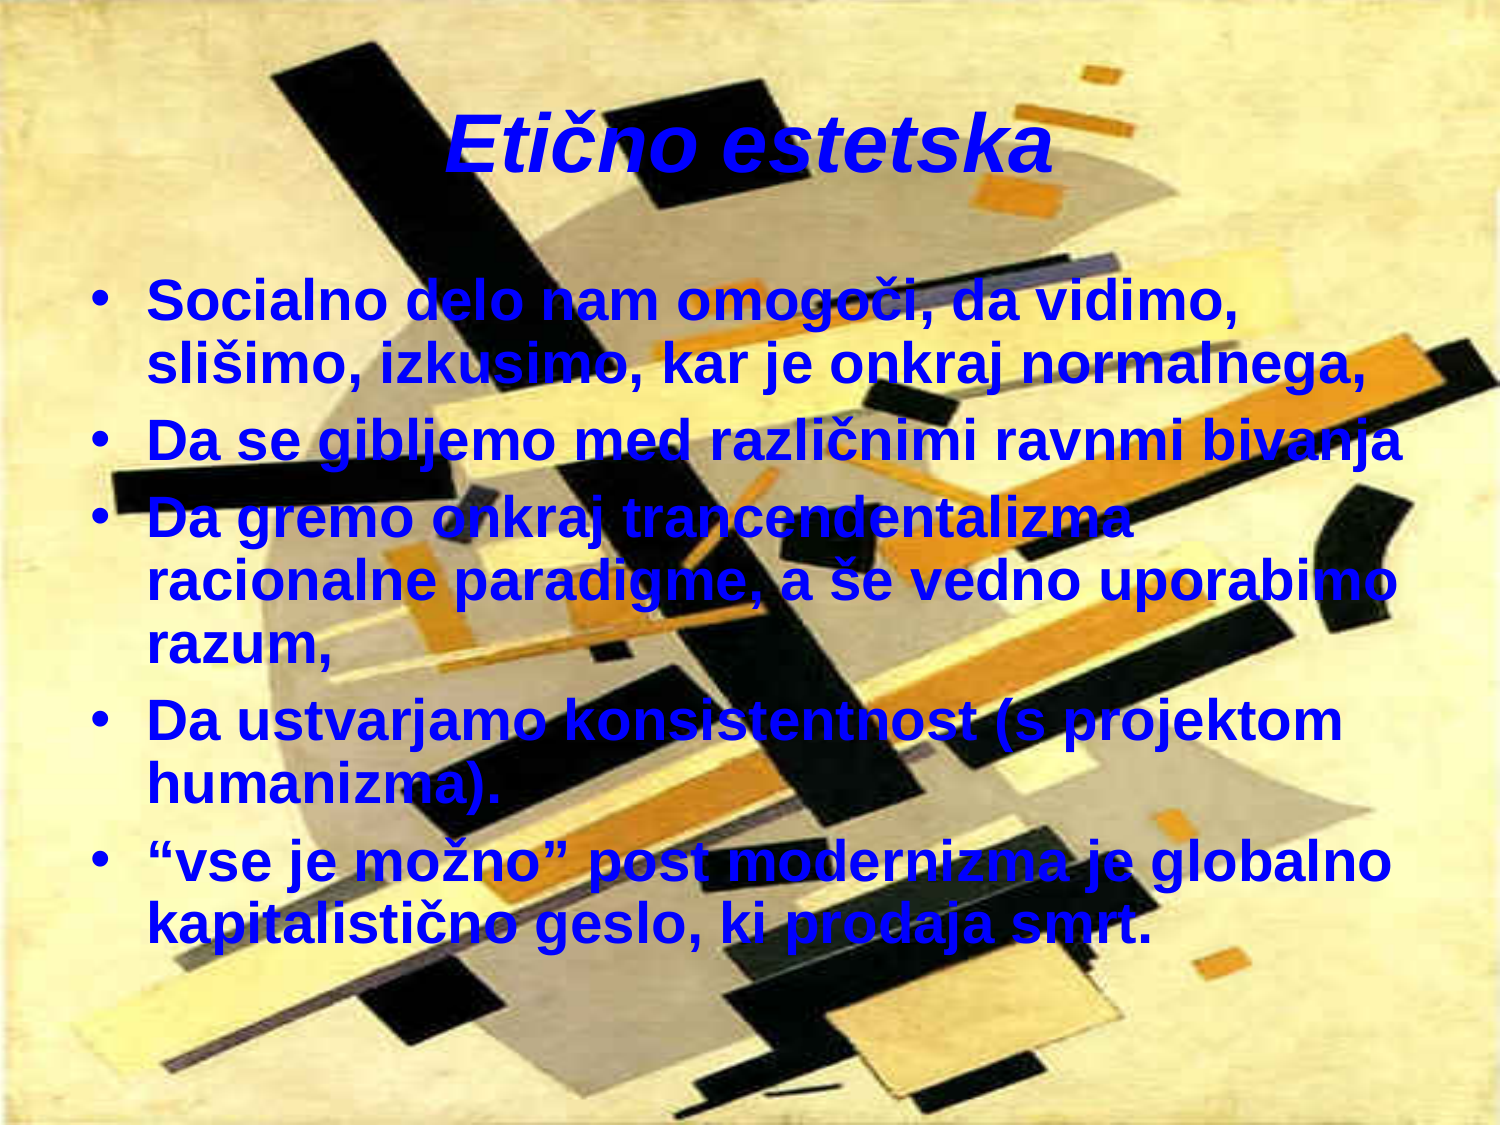

# Etično estetska
Socialno delo nam omogoči, da vidimo, slišimo, izkusimo, kar je onkraj normalnega,
Da se gibljemo med različnimi ravnmi bivanja
Da gremo onkraj trancendentalizma racionalne paradigme, a še vedno uporabimo razum,
Da ustvarjamo konsistentnost (s projektom humanizma).
“vse je možno” post modernizma je globalno kapitalistično geslo, ki prodaja smrt.